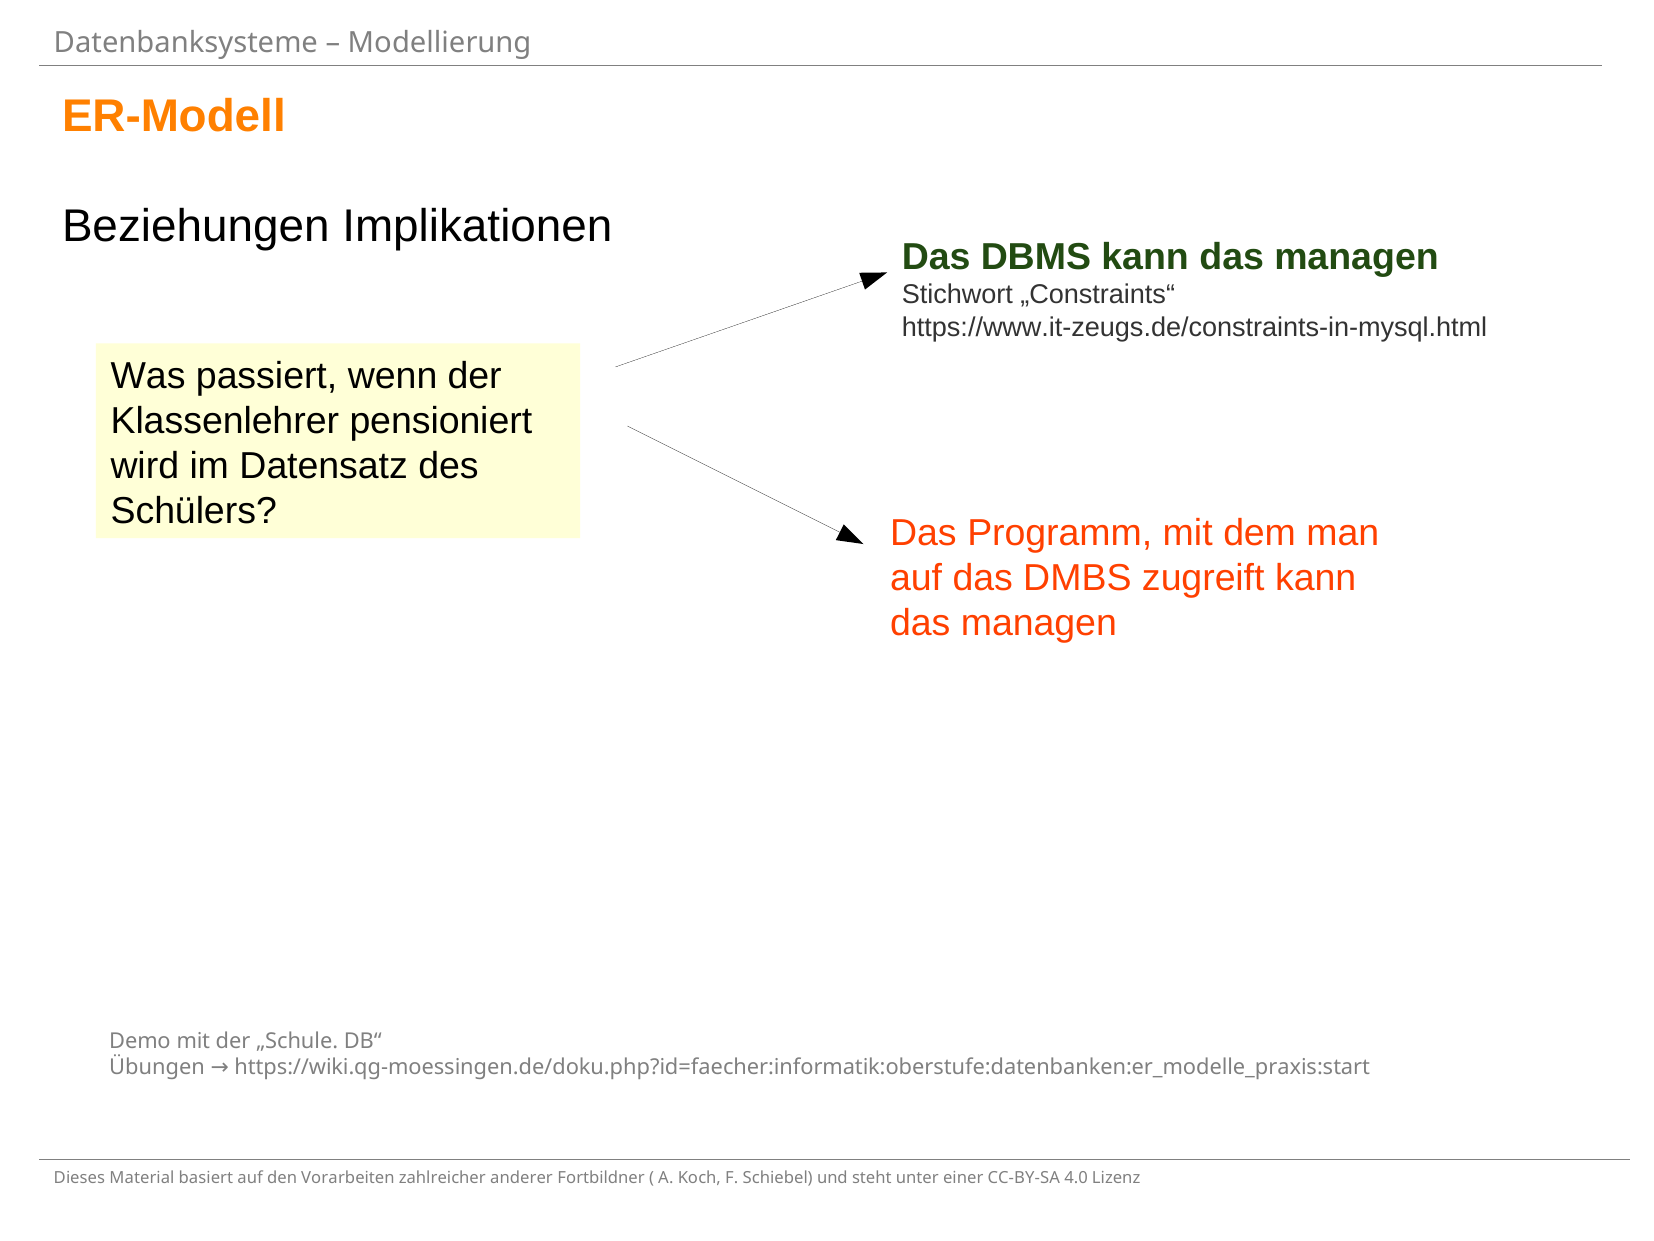

Datenbanksysteme – Modellierung
ER-Modell
Beziehungen Implikationen
Das DBMS kann das managen
Stichwort „Constraints“
https://www.it-zeugs.de/constraints-in-mysql.html
Was passiert, wenn der Klassenlehrer pensioniert wird im Datensatz des Schülers?
Das Programm, mit dem man auf das DMBS zugreift kann das managen
Demo mit der „Schule. DB“
Übungen → https://wiki.qg-moessingen.de/doku.php?id=faecher:informatik:oberstufe:datenbanken:er_modelle_praxis:start